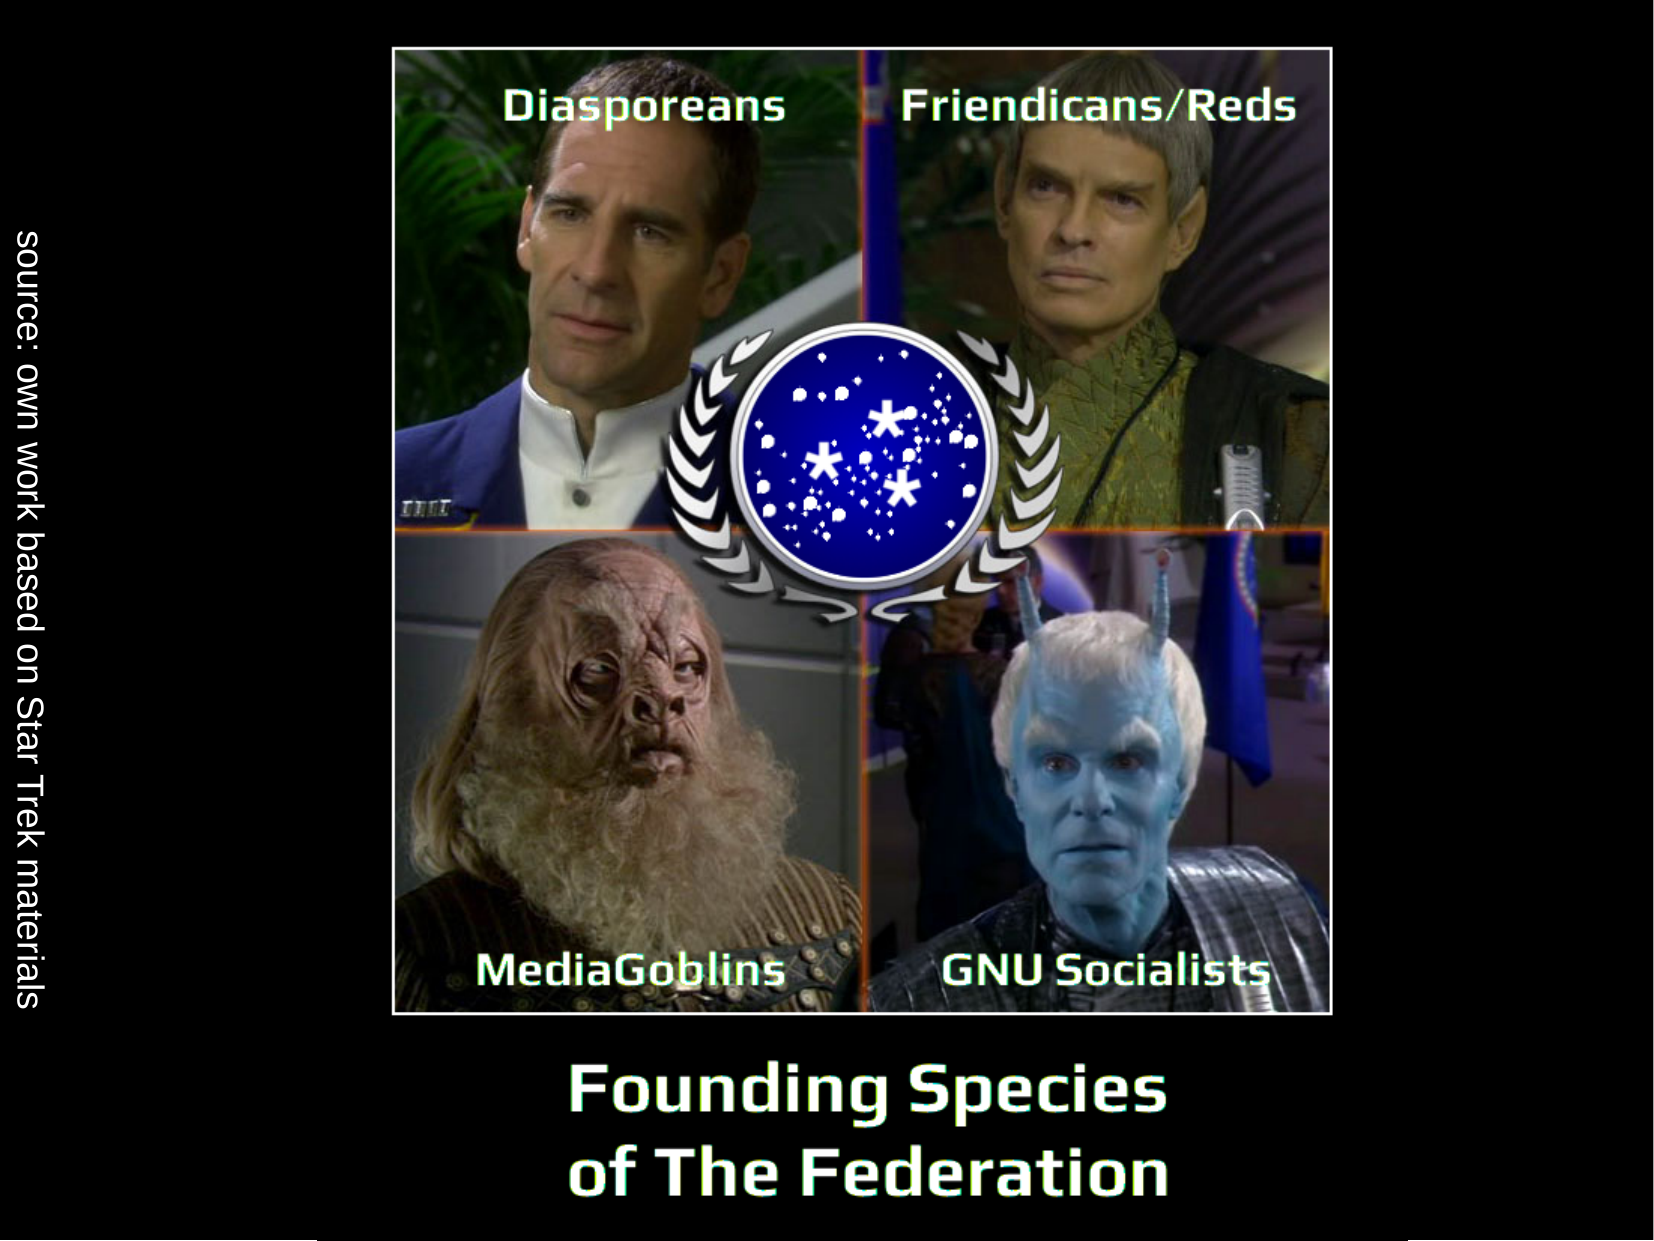

source: own work based on Star Trek materials